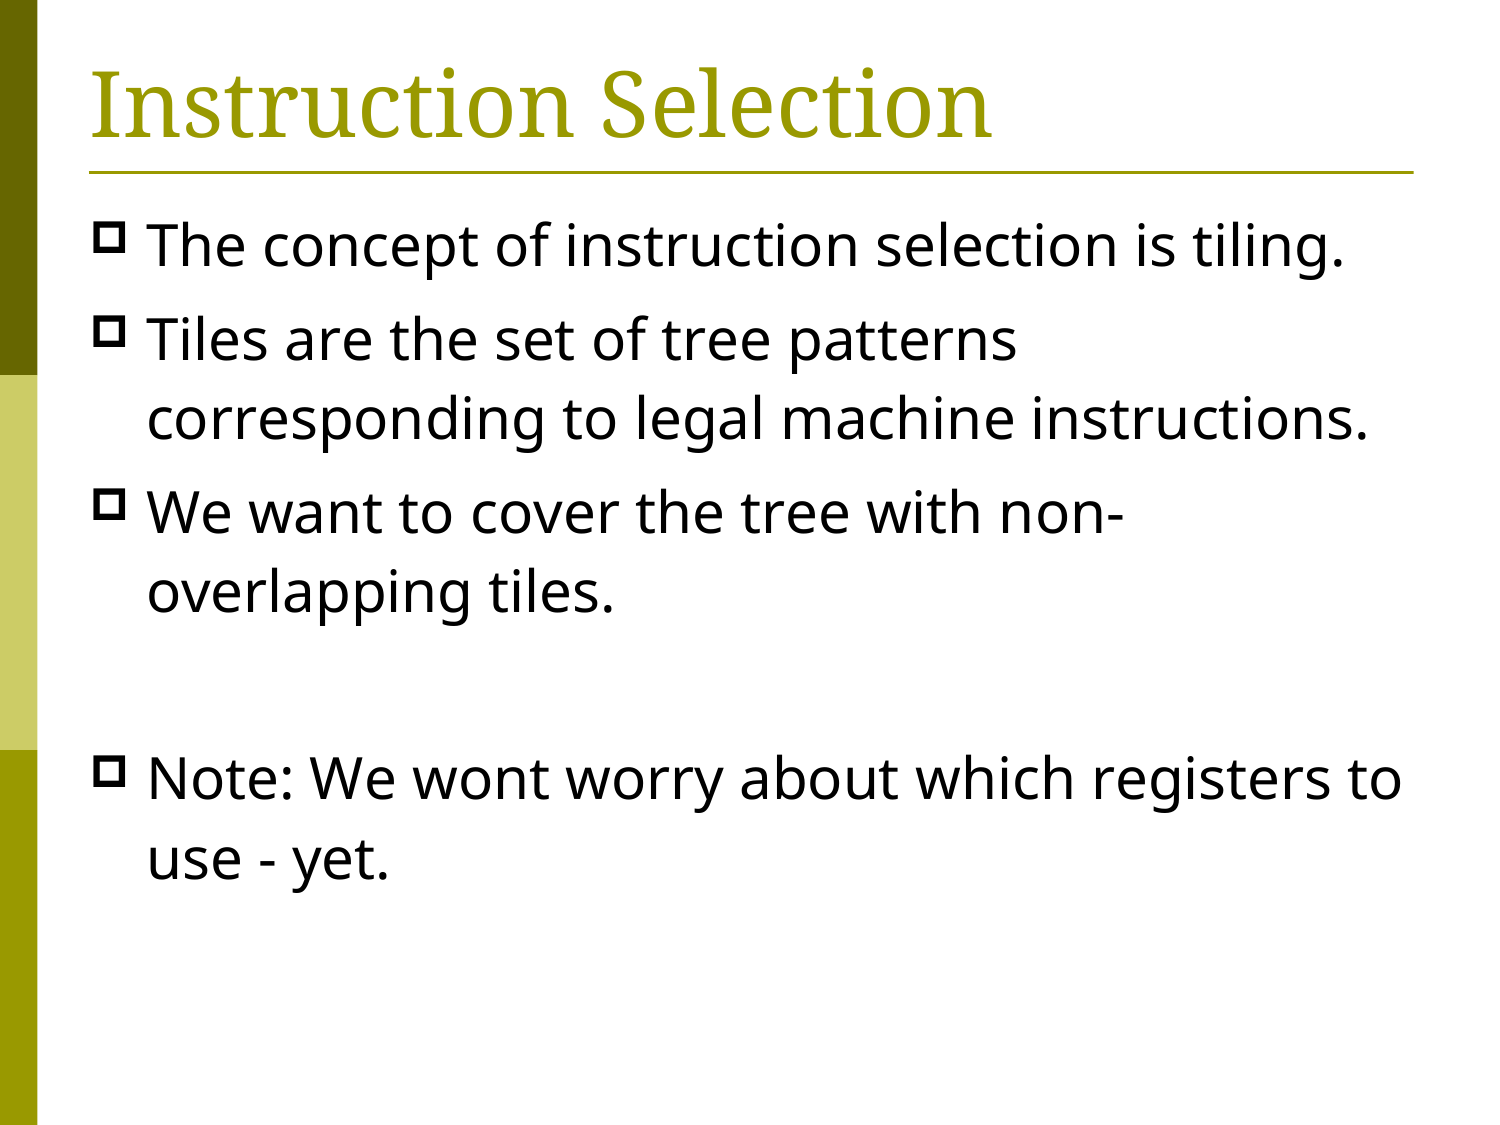

# Instruction Selection
The concept of instruction selection is tiling.
Tiles are the set of tree patterns corresponding to legal machine instructions.
We want to cover the tree with non-overlapping tiles.
Note: We wont worry about which registers to use - yet.